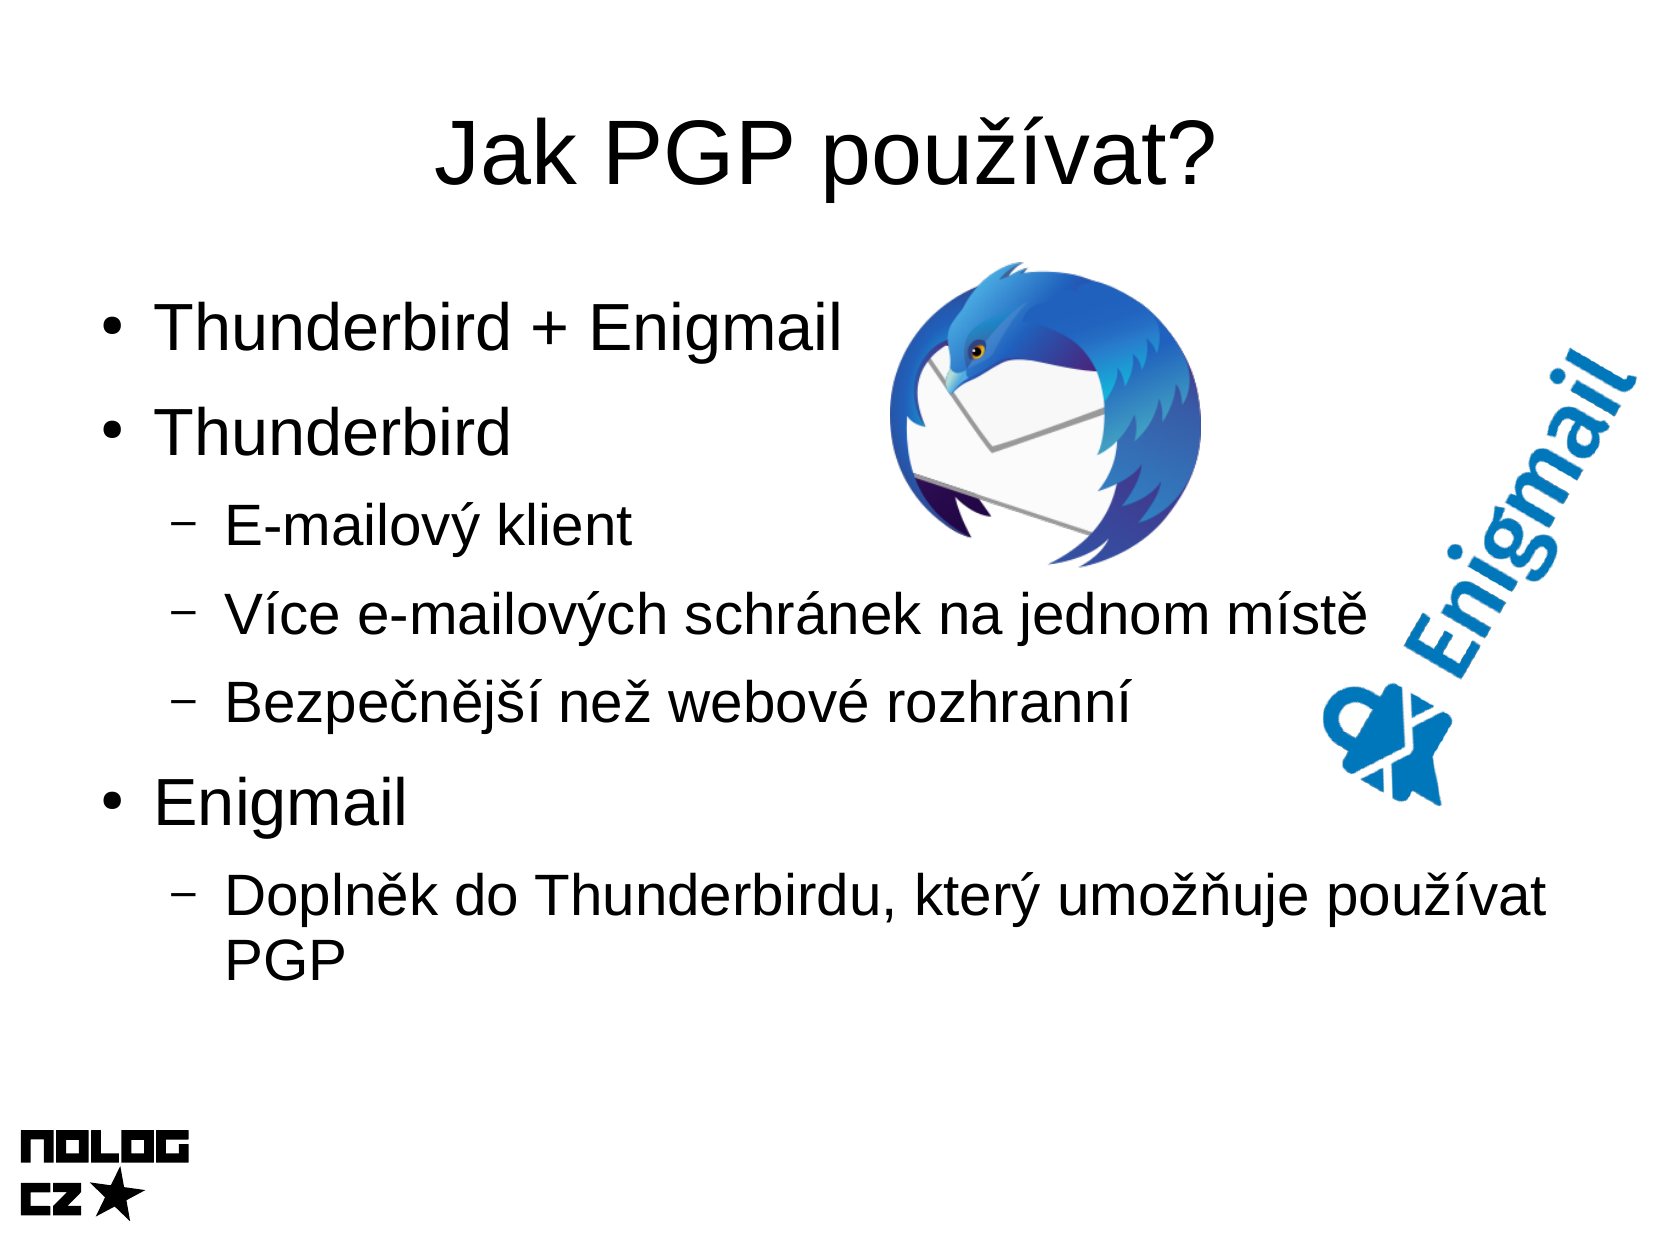

# Jak PGP používat?
Thunderbird + Enigmail
Thunderbird
E-mailový klient
Více e-mailových schránek na jednom místě
Bezpečnější než webové rozhranní
Enigmail
Doplněk do Thunderbirdu, který umožňuje používat PGP